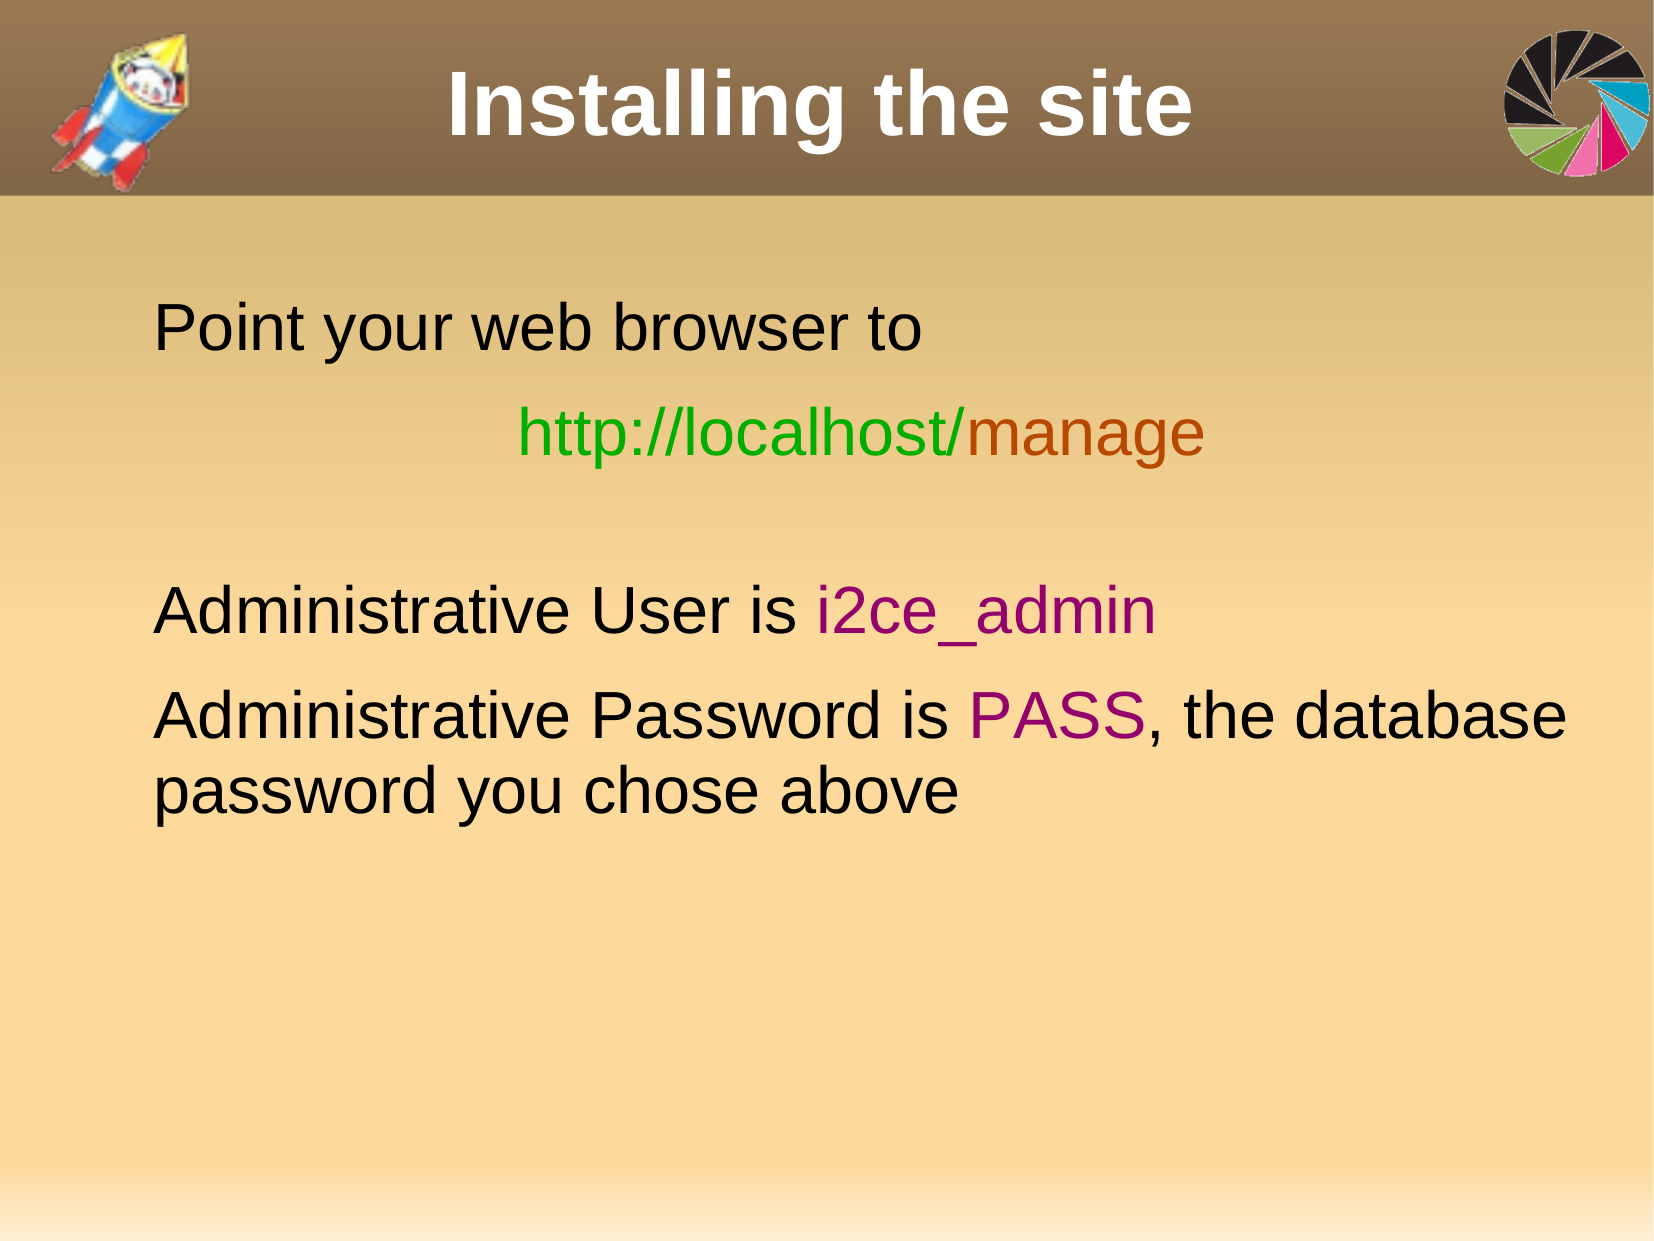

# Installing the site
Point your web browser to
http://localhost/manage
Administrative User is i2ce_admin
Administrative Password is PASS, the database password you chose above